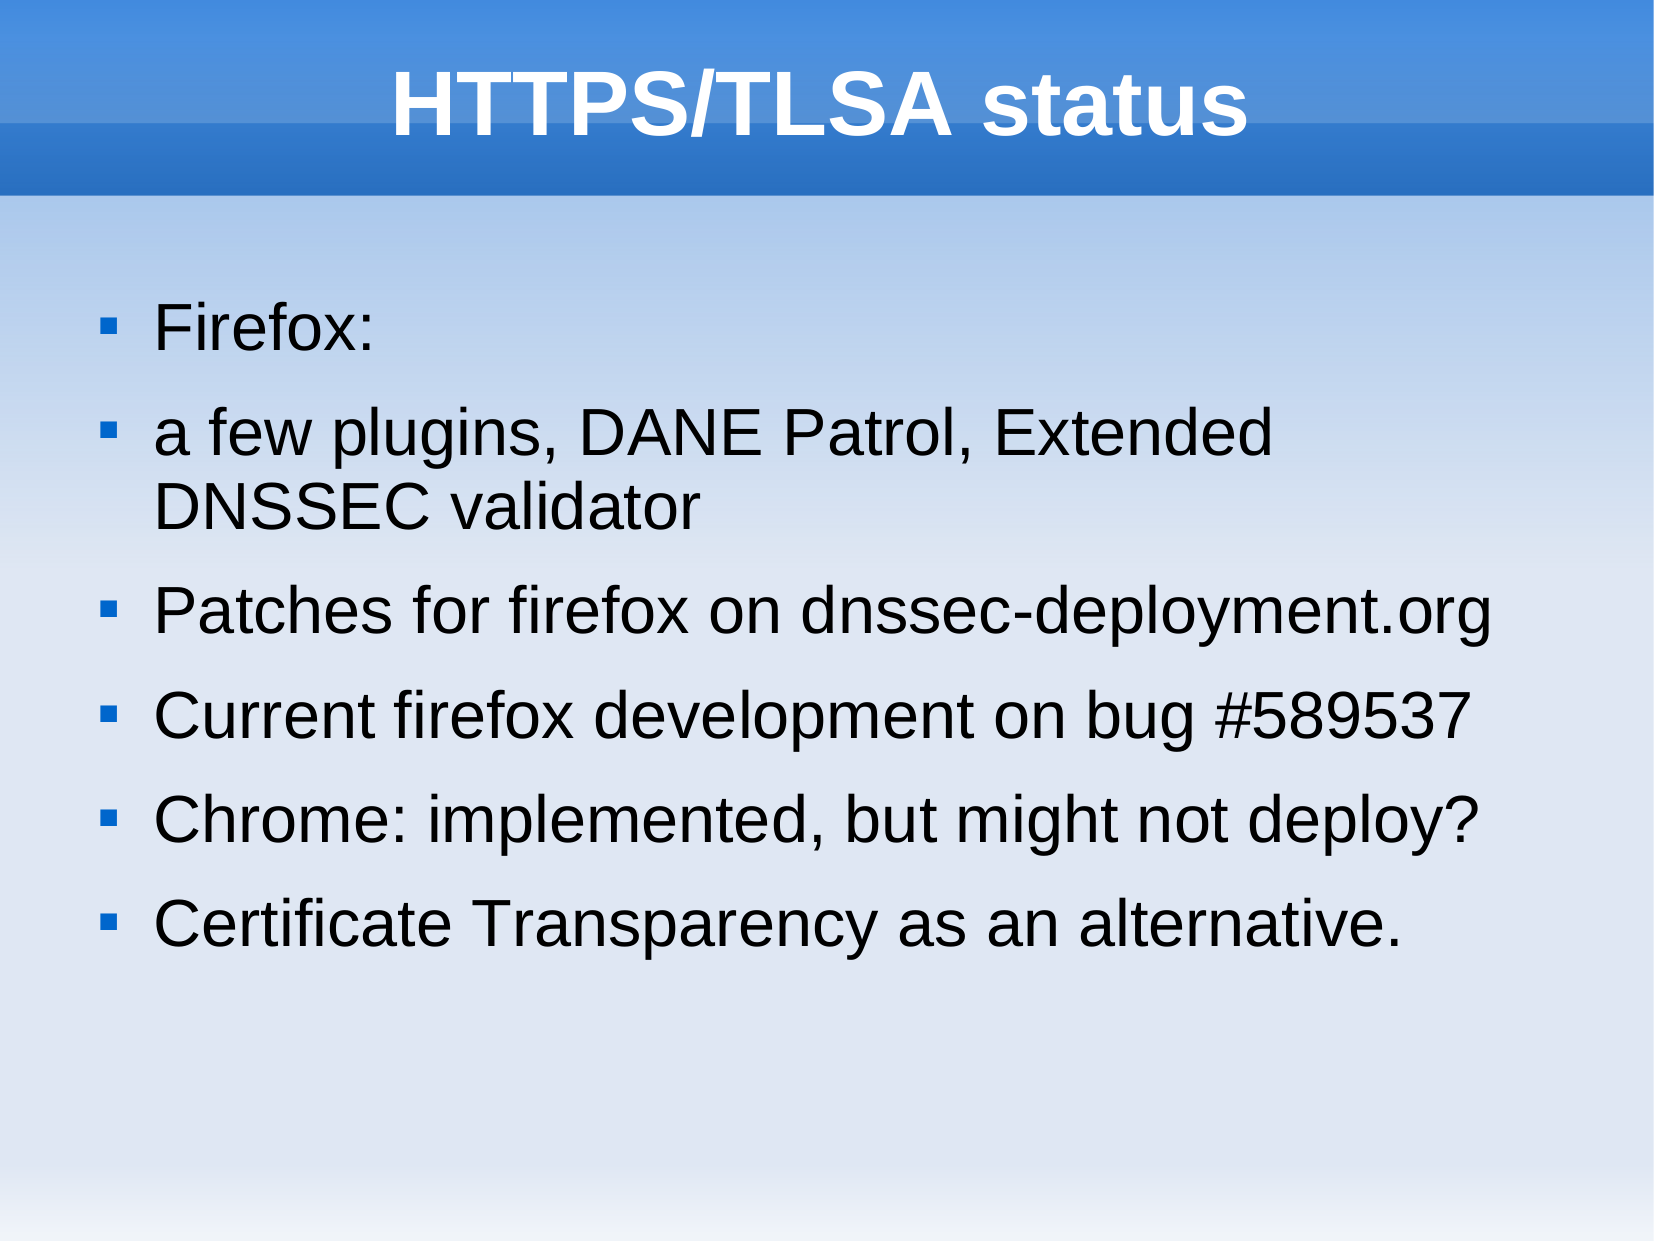

# HTTPS/TLSA status
Firefox:
a few plugins, DANE Patrol, Extended DNSSEC validator
Patches for firefox on dnssec-deployment.org
Current firefox development on bug #589537
Chrome: implemented, but might not deploy?
Certificate Transparency as an alternative.